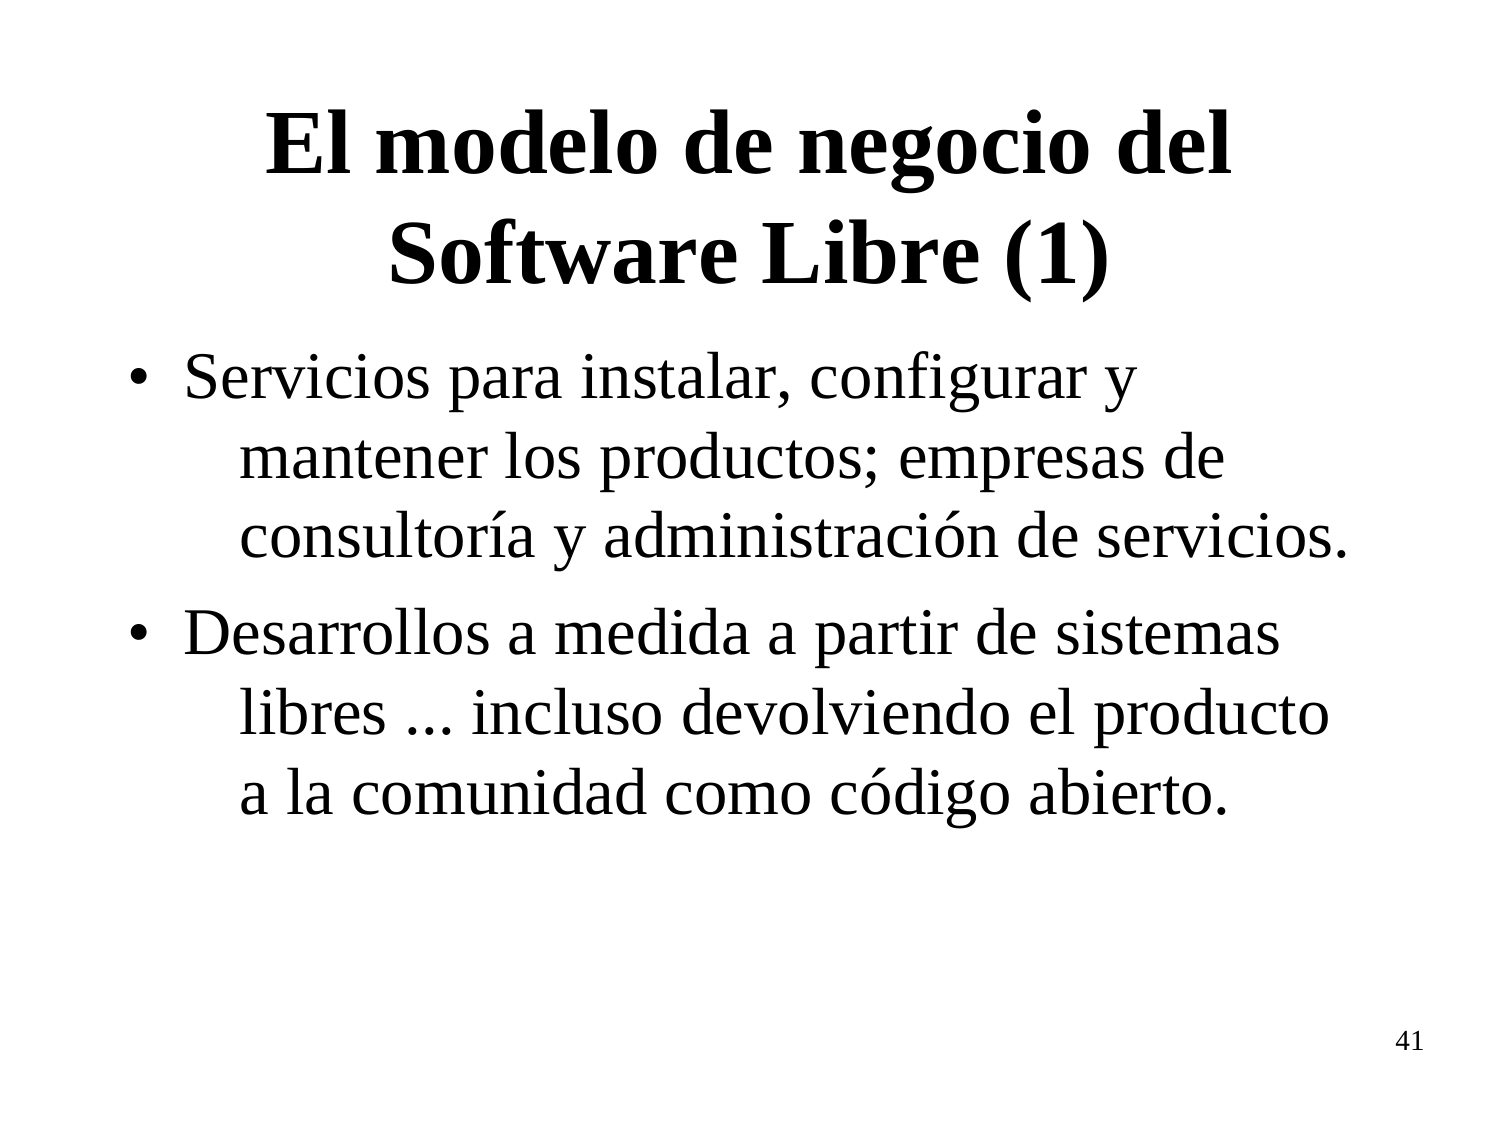

# El modelo de negocio del Software Libre (1)
Servicios para instalar, configurar y mantener los productos; empresas de consultoría y administración de servicios.
Desarrollos a medida a partir de sistemas libres ... incluso devolviendo el producto a la comunidad como código abierto.
41